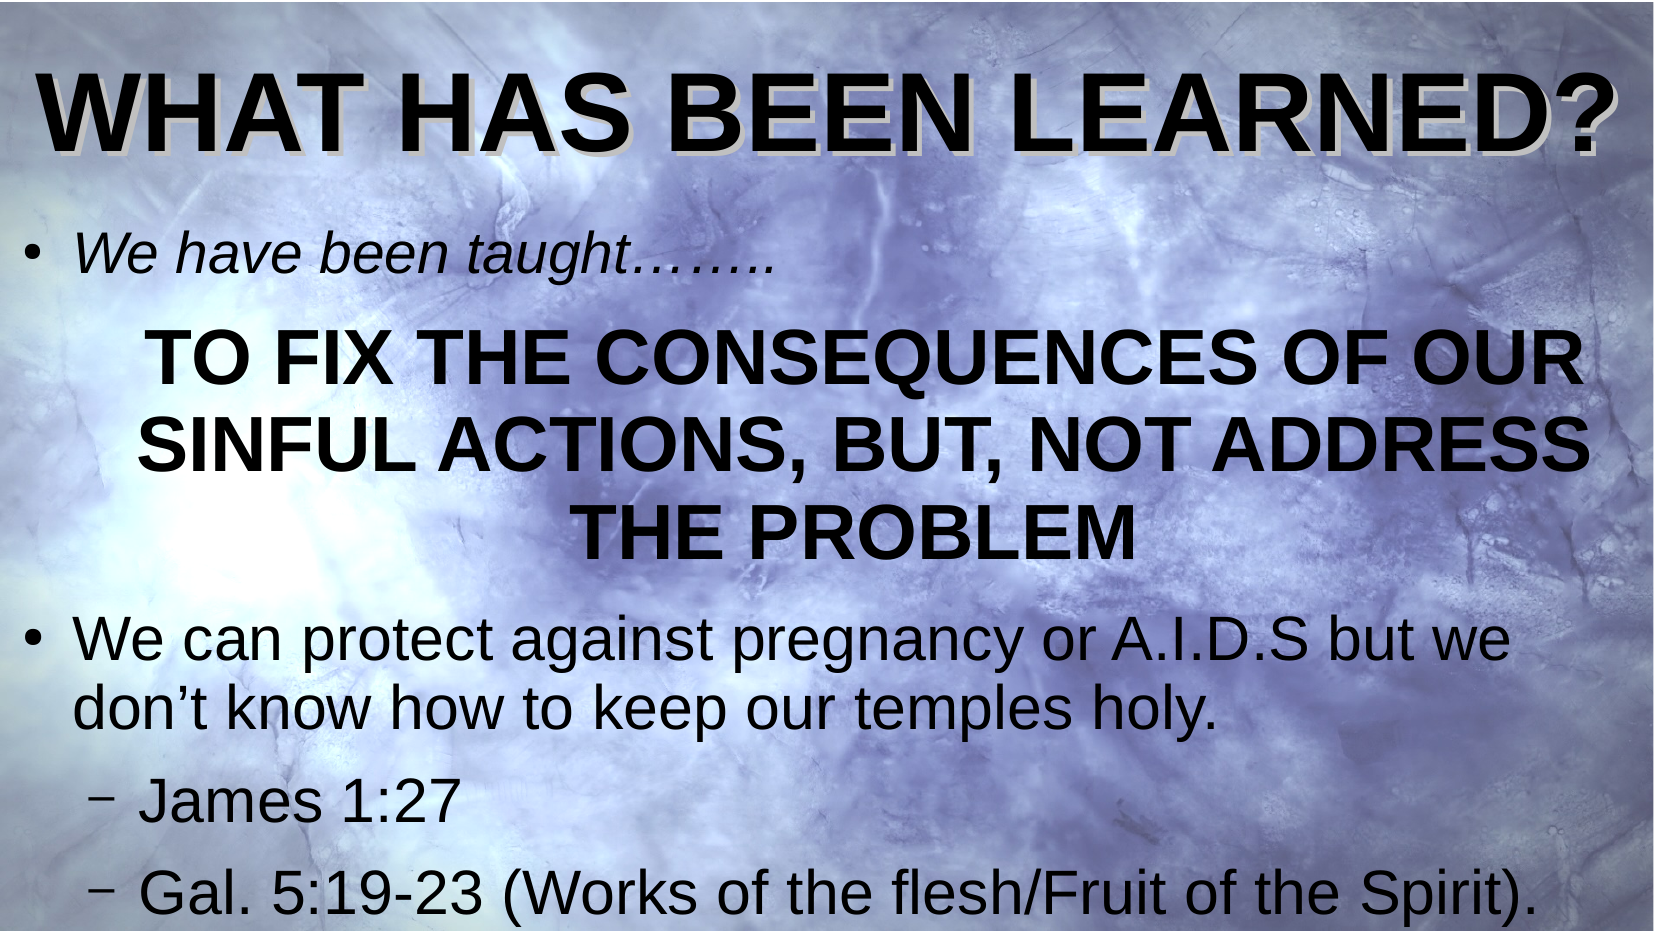

# WHAT HAS BEEN LEARNED?
We have been taught……..
TO FIX THE CONSEQUENCES OF OUR SINFUL ACTIONS, BUT, NOT ADDRESS THE PROBLEM
We can protect against pregnancy or A.I.D.S but we don’t know how to keep our temples holy.
James 1:27
Gal. 5:19-23 (Works of the flesh/Fruit of the Spirit).